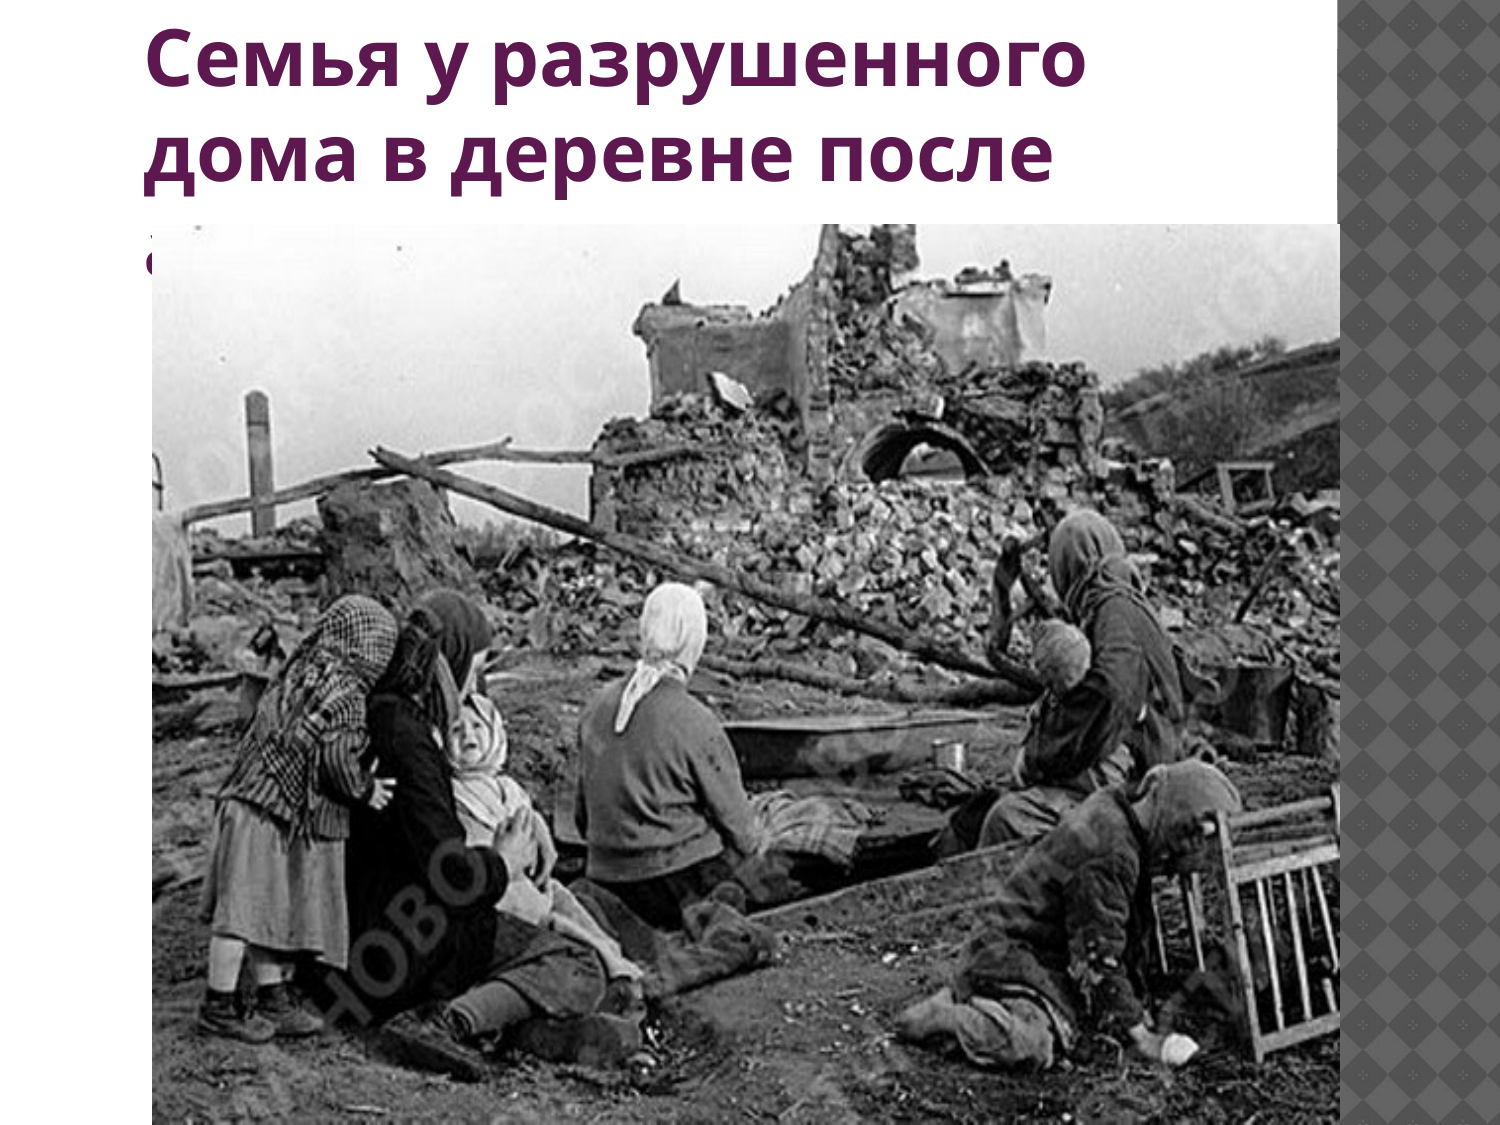

# Семья у разрушенного дома в деревне после авианалета